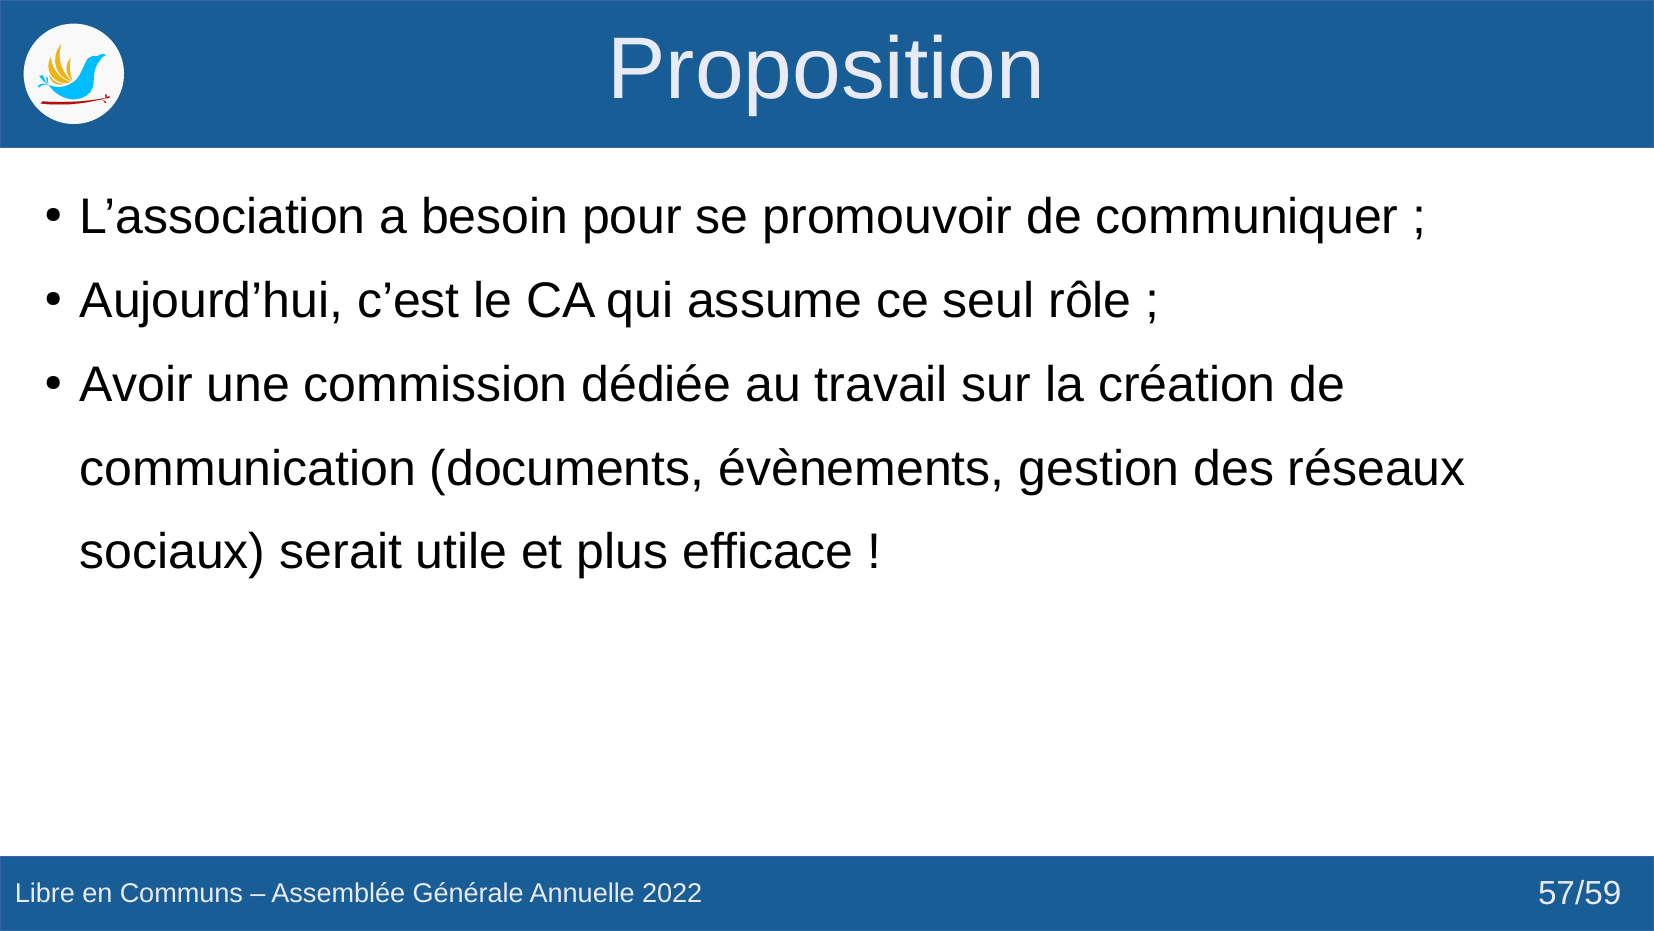

Proposition
L’association a besoin pour se promouvoir de communiquer ;
Aujourd’hui, c’est le CA qui assume ce seul rôle ;
Avoir une commission dédiée au travail sur la création de communication (documents, évènements, gestion des réseaux sociaux) serait utile et plus efficace !
Libre en Communs – Assemblée Générale Annuelle 2022